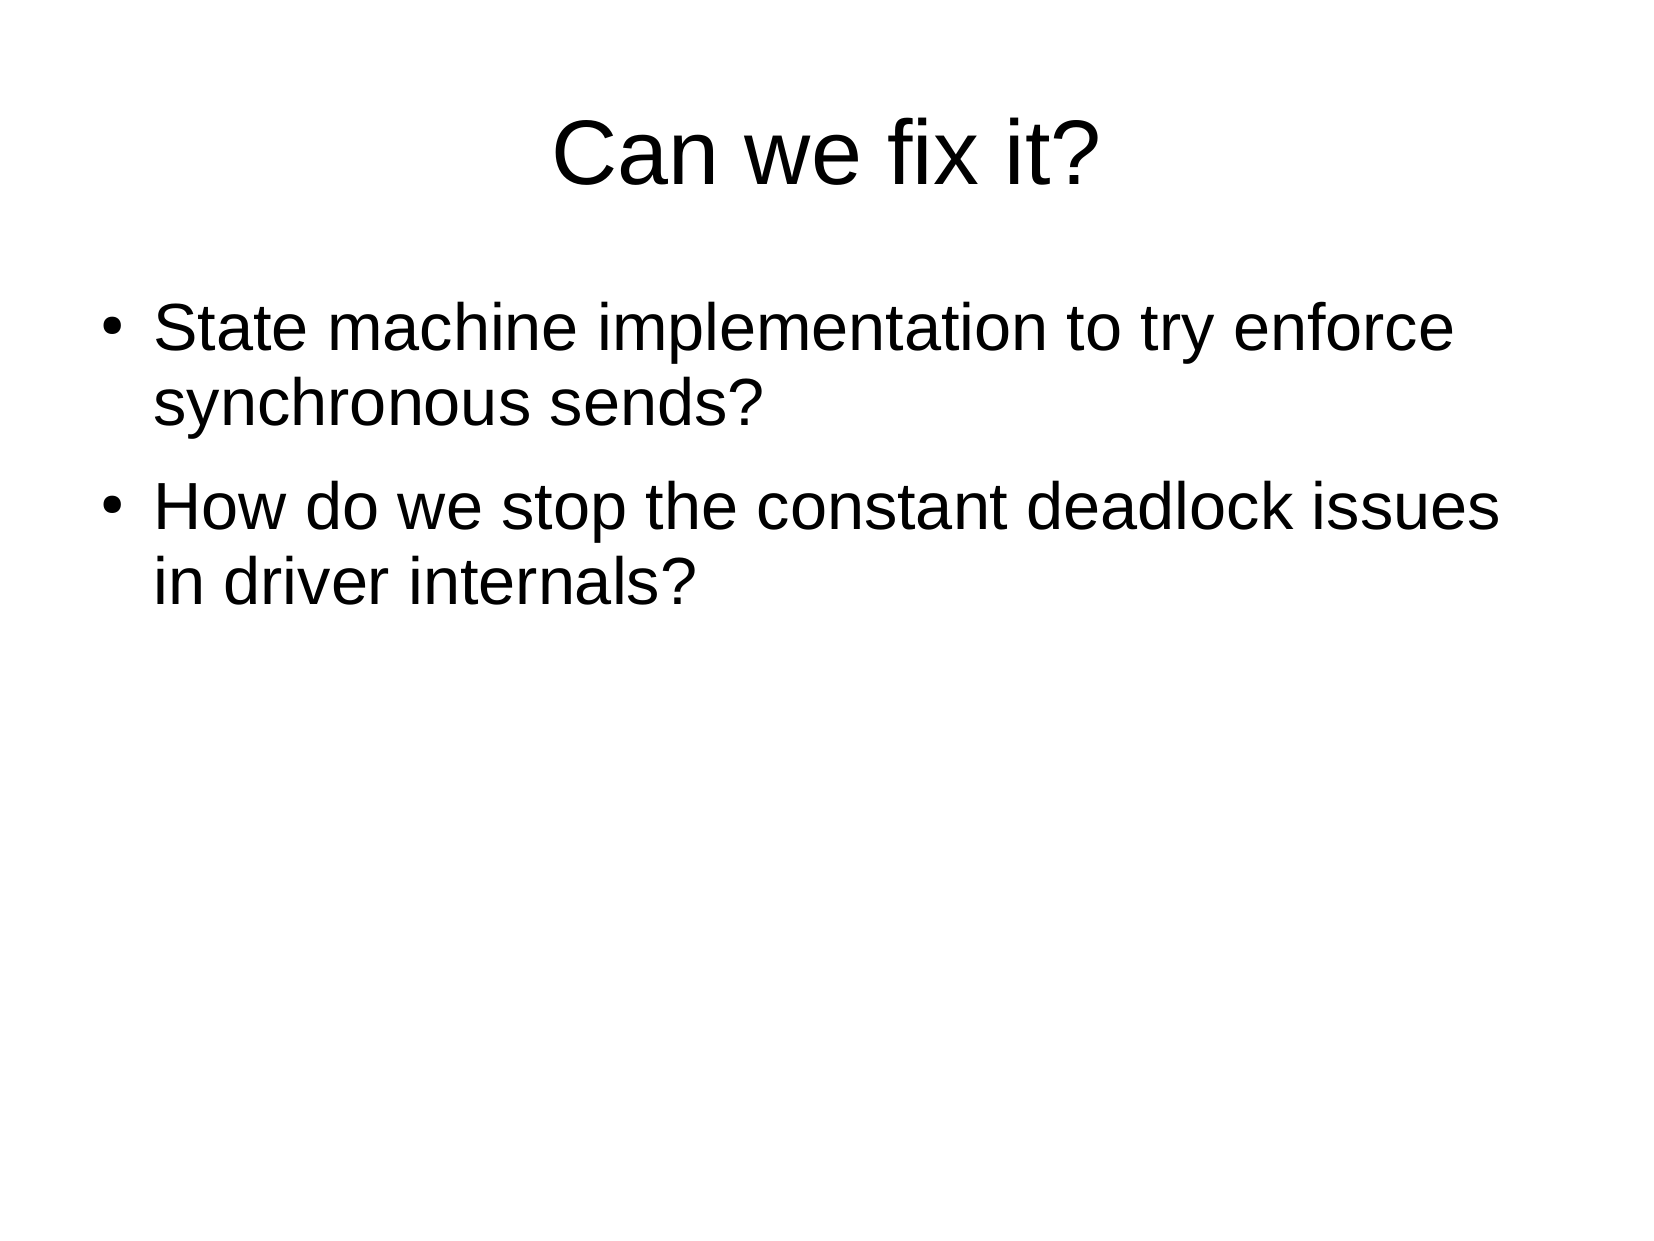

# Can we fix it?
State machine implementation to try enforce synchronous sends?
How do we stop the constant deadlock issues in driver internals?